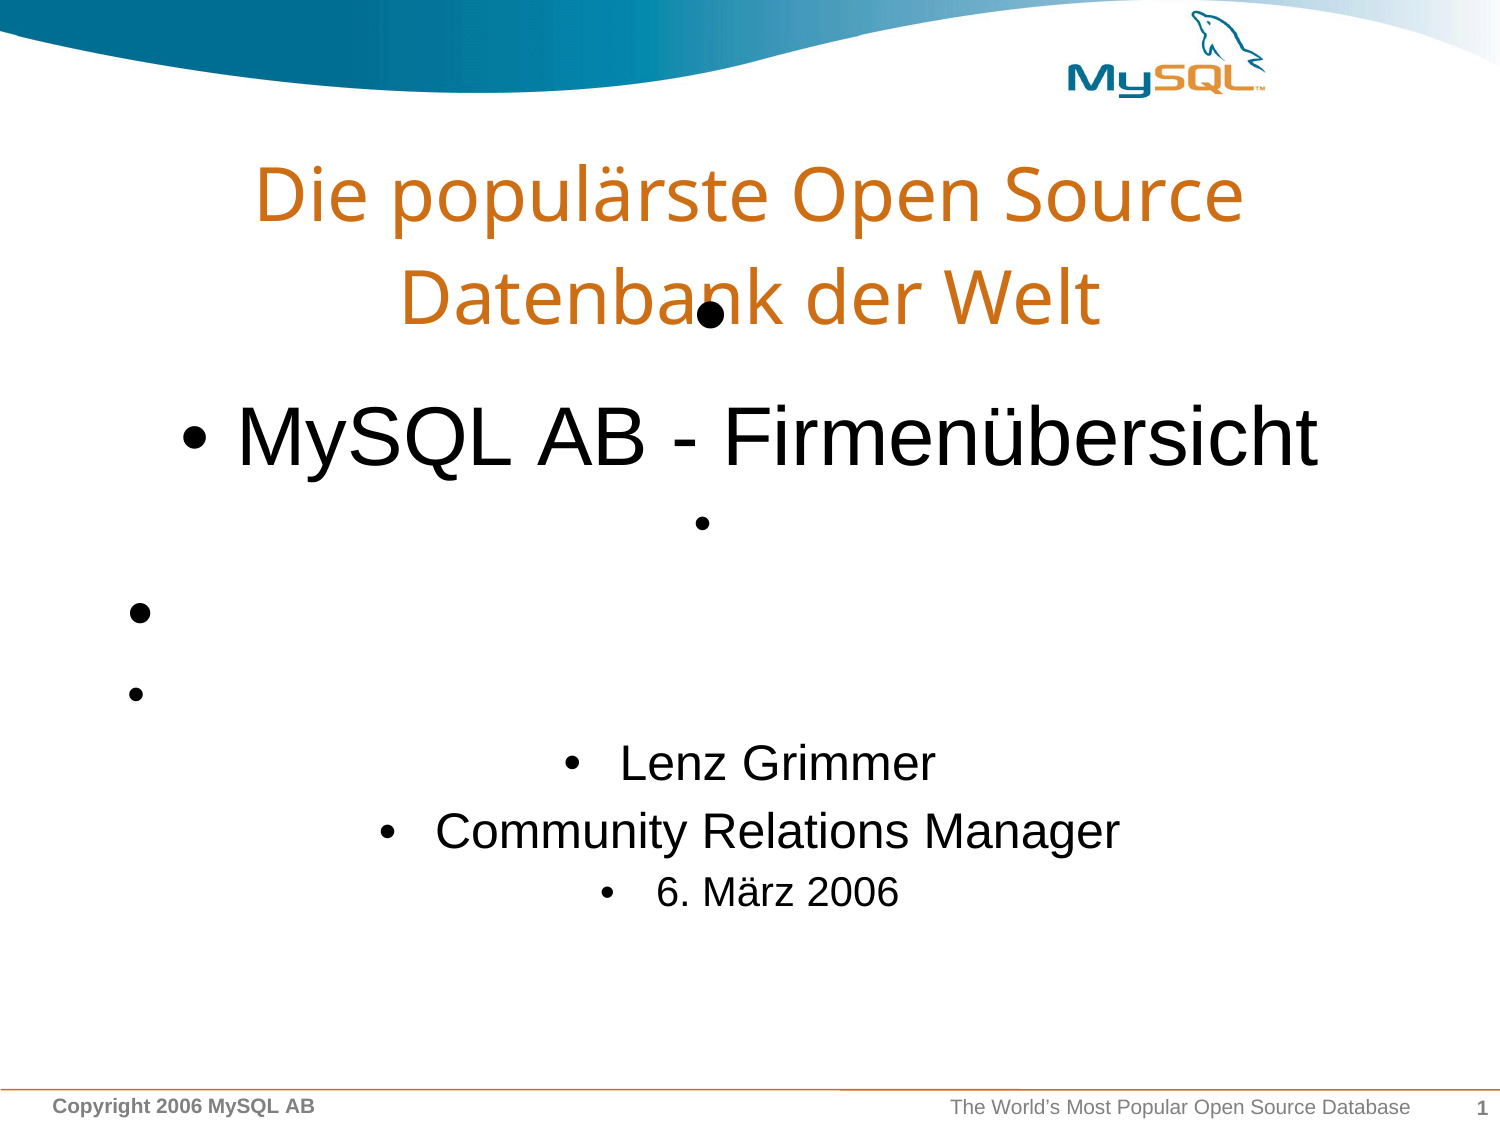

# Die populärste Open Source Datenbank der Welt
MySQL AB - Firmenübersicht
Lenz Grimmer
Community Relations Manager
6. März 2006